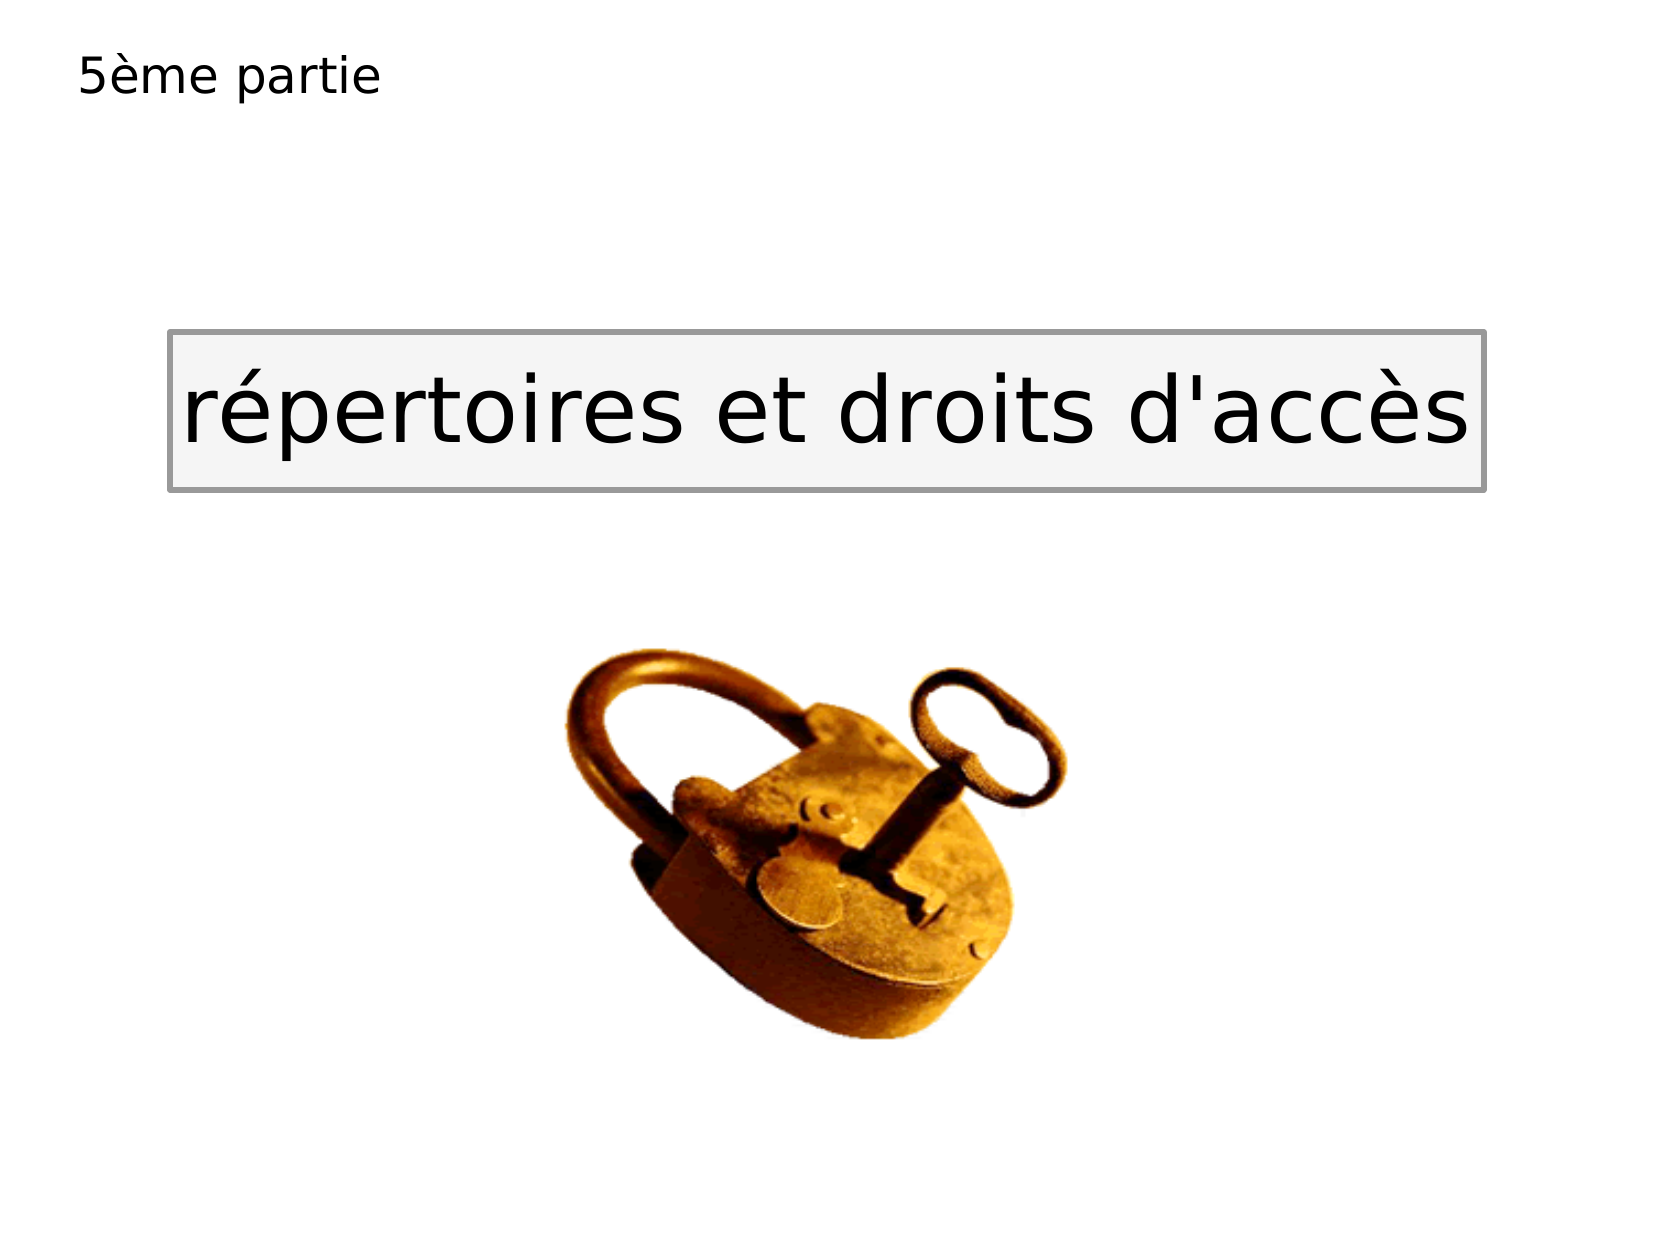

5ème partie
# répertoires et droits d'accès